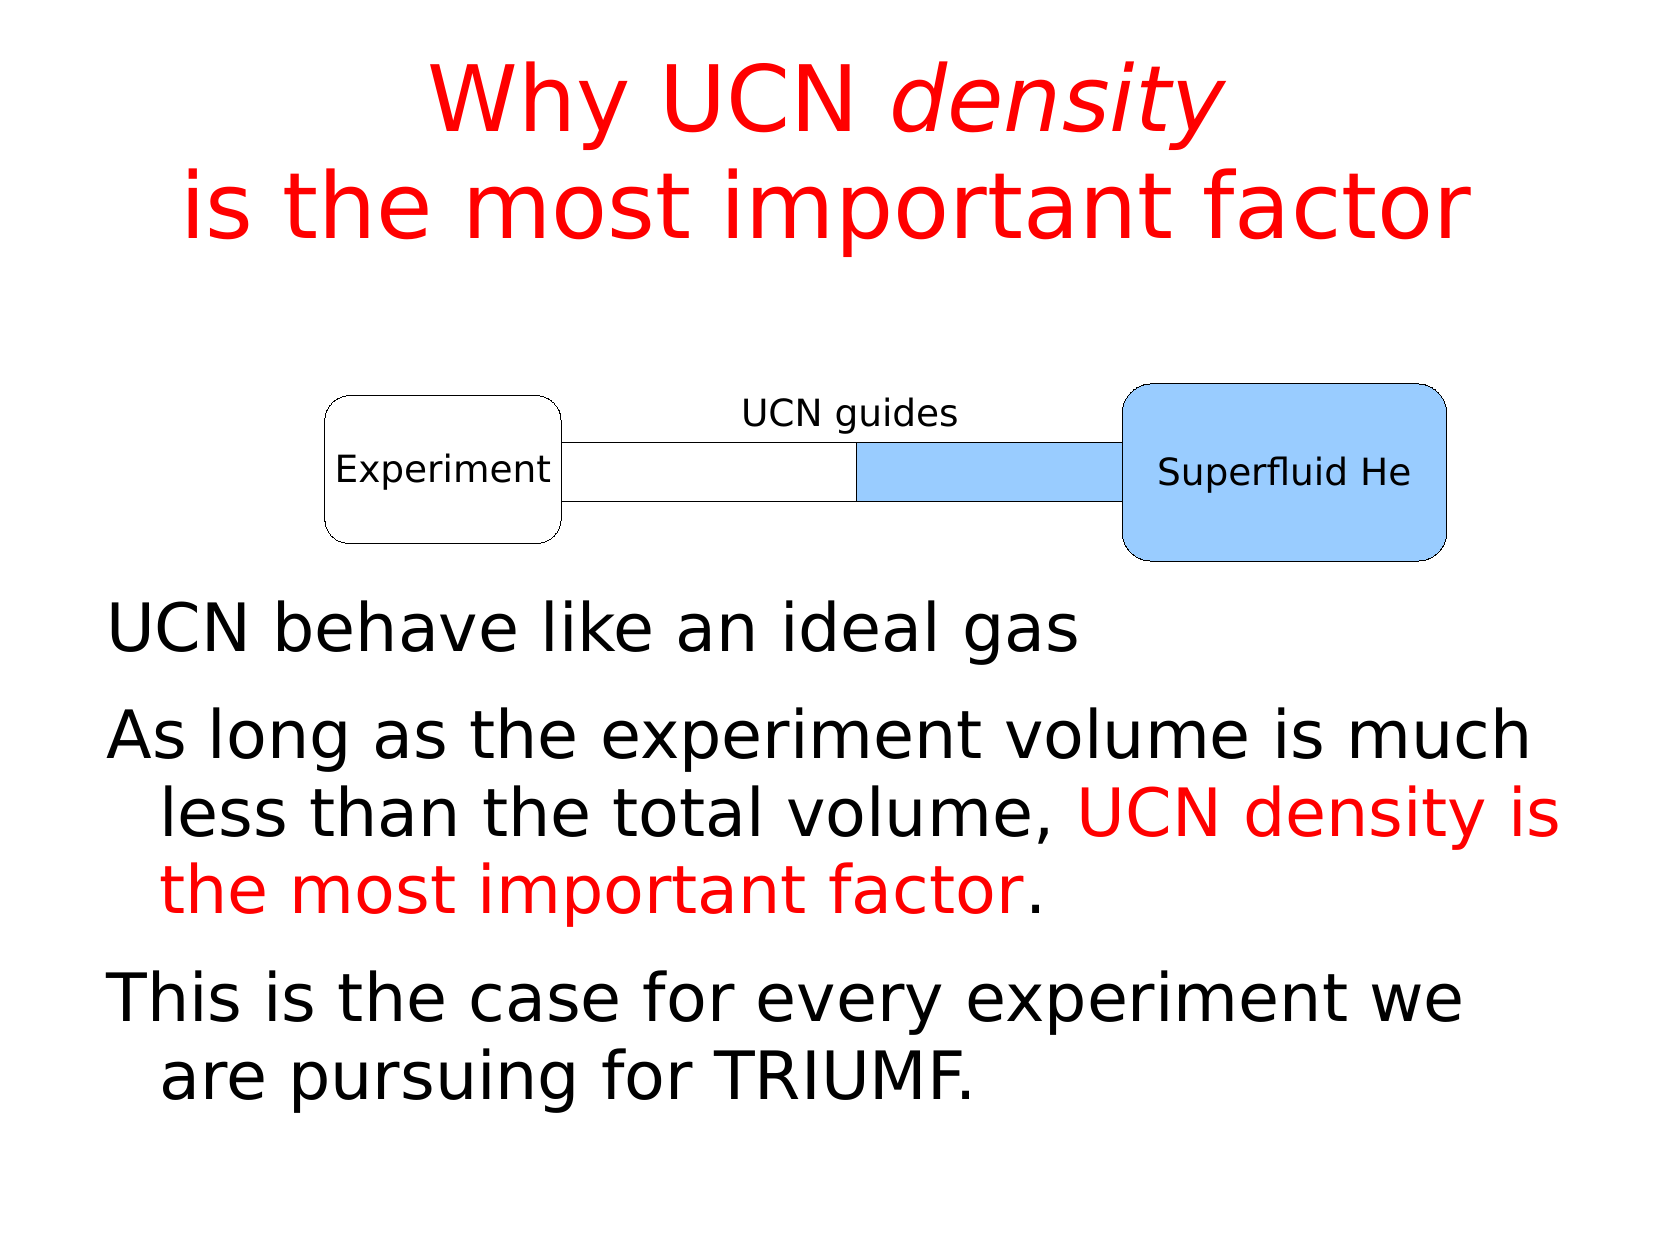

# Why UCN density is the most important factor
UCN guides
Superfluid He
Experiment
UCN behave like an ideal gas
As long as the experiment volume is much less than the total volume, UCN density is the most important factor.
This is the case for every experiment we are pursuing for TRIUMF.